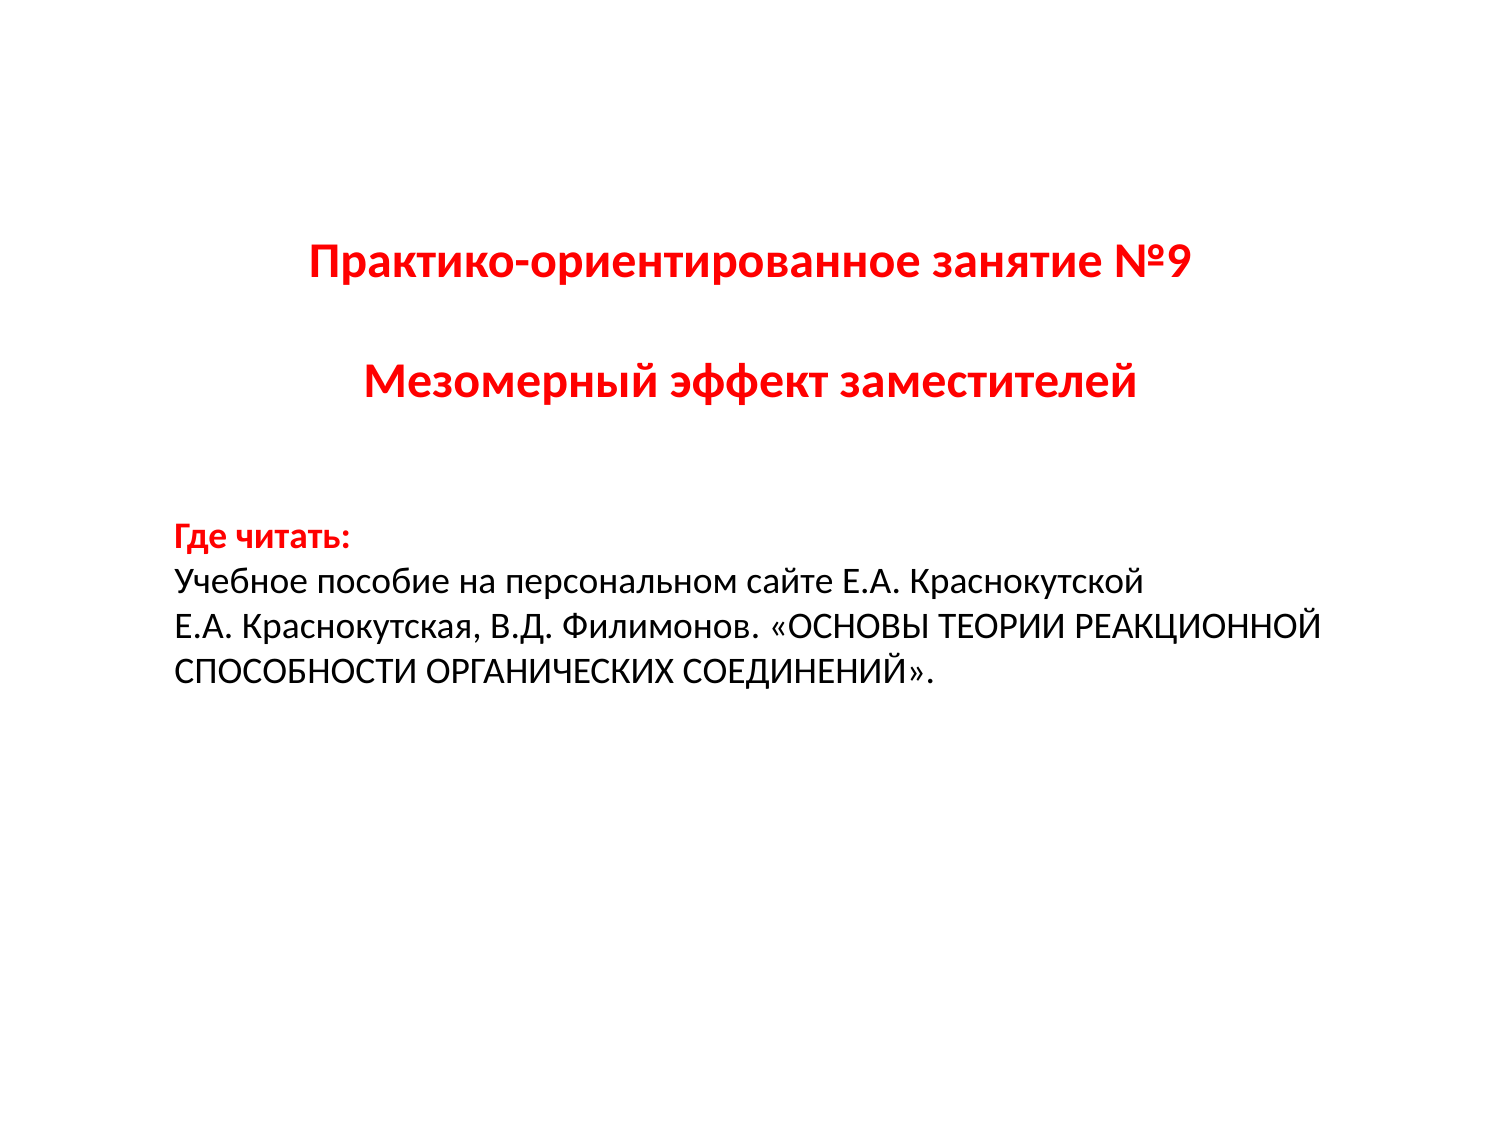

Практико-ориентированное занятие №9
Мезомерный эффект заместителей
Где читать:
Учебное пособие на персональном сайте Е.А. Краснокутской
Е.А. Краснокутская, В.Д. Филимонов. «ОСНОВЫ ТЕОРИИ РЕАКЦИОННОЙ
СПОСОБНОСТИ ОРГАНИЧЕСКИХ СОЕДИНЕНИЙ».